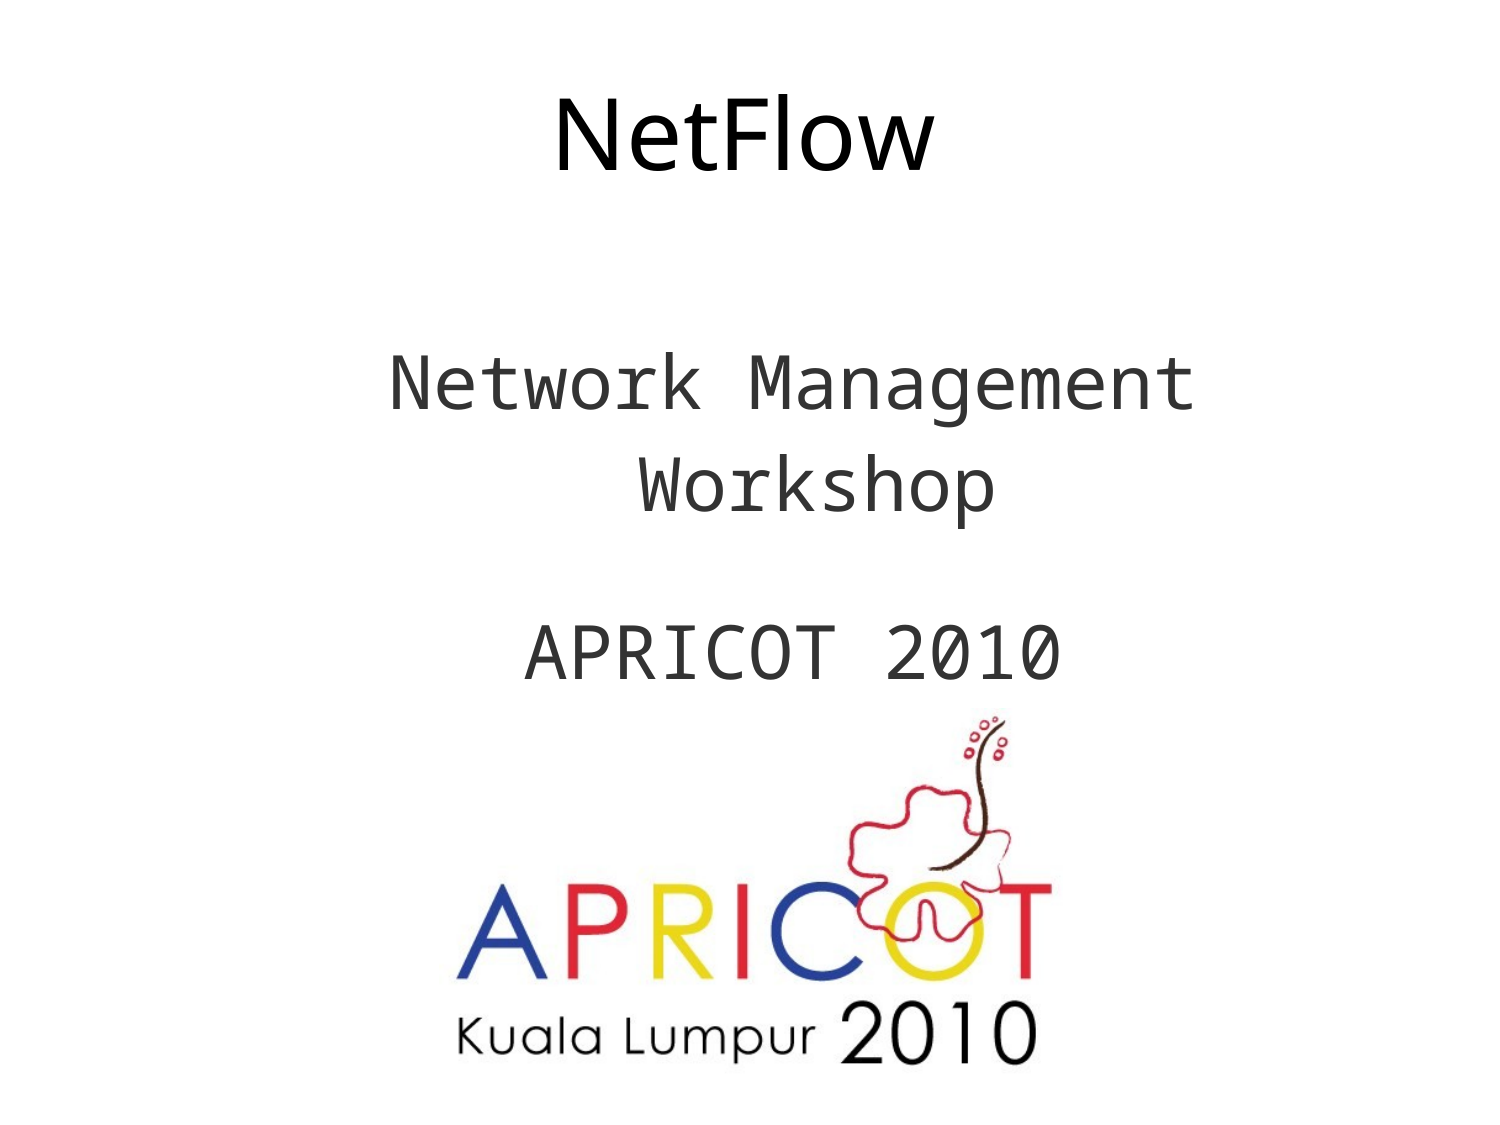

# NetFlow
Network Management Workshop
APRICOT 2010
Kuala Lumpur